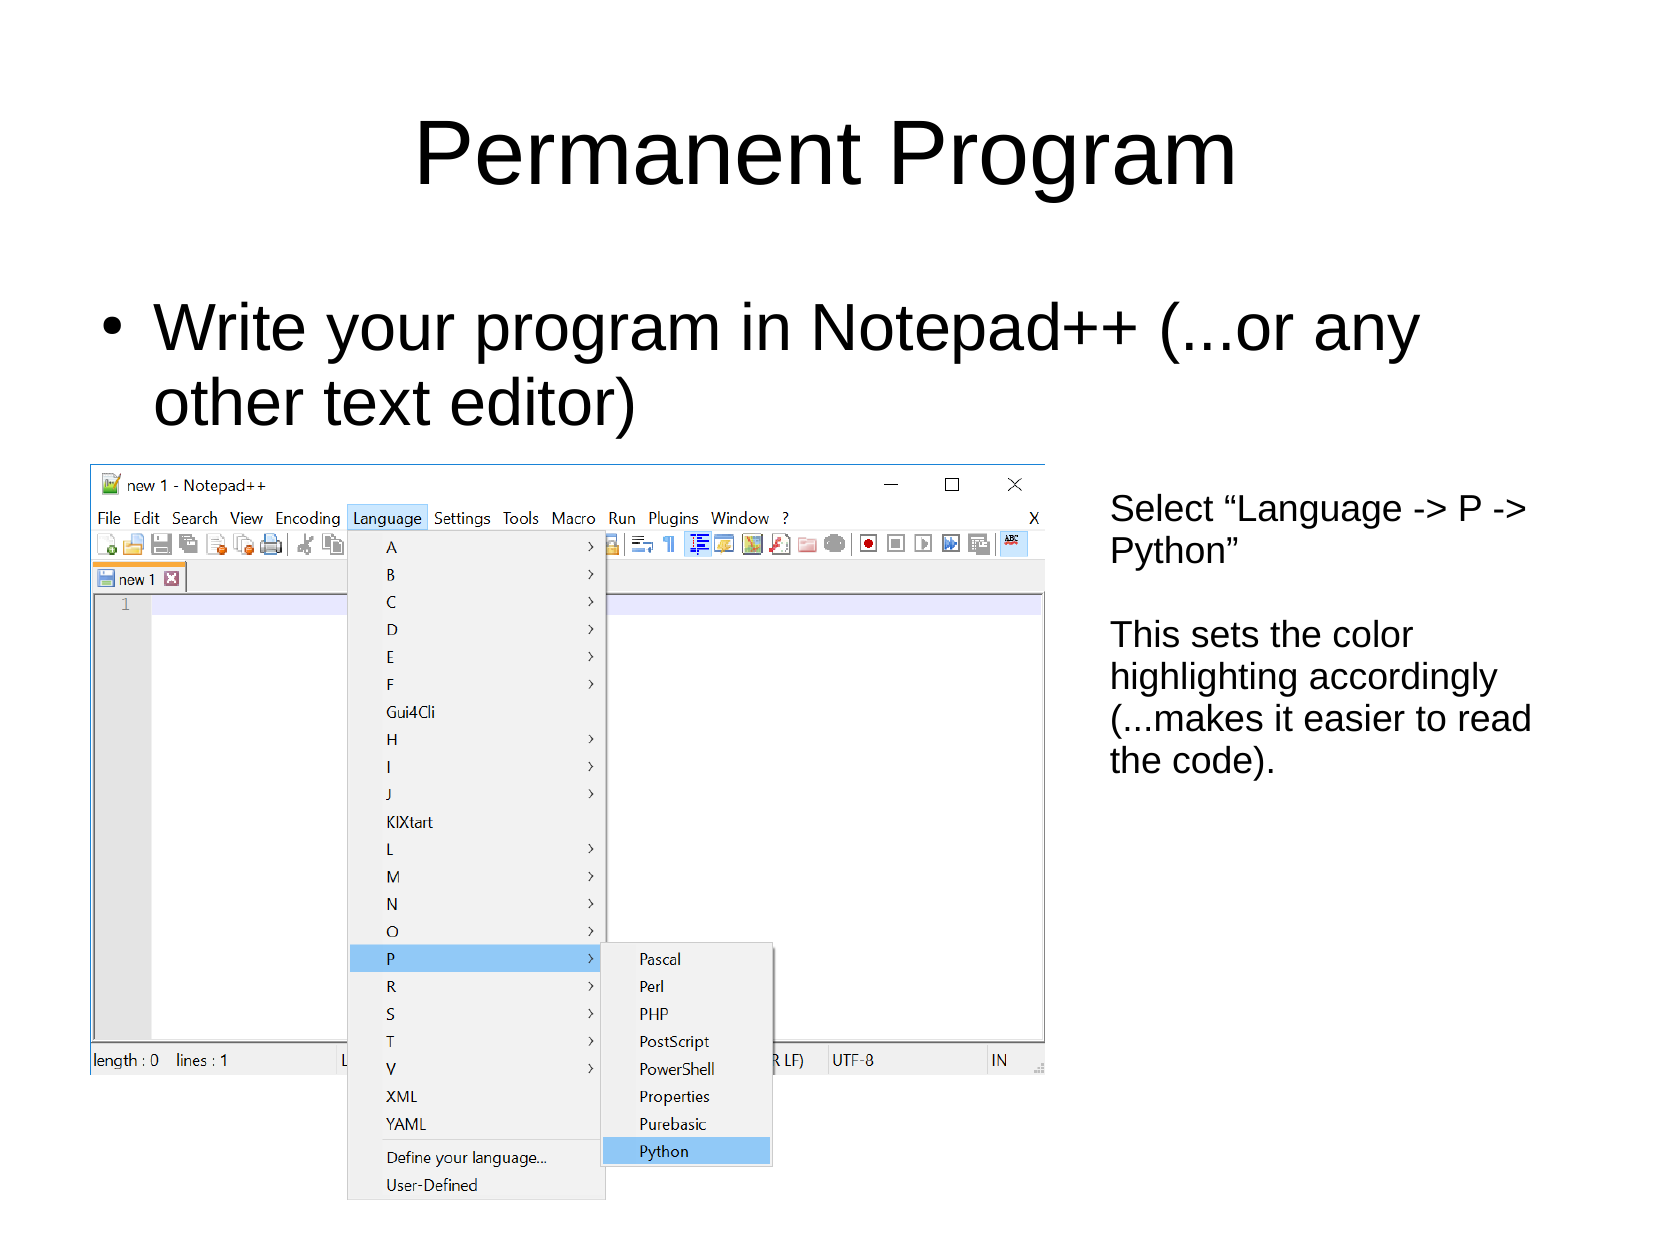

# Permanent Program
Write your program in Notepad++ (...or any other text editor)
Select “Language -> P -> Python”
This sets the color highlighting accordingly (...makes it easier to read the code).